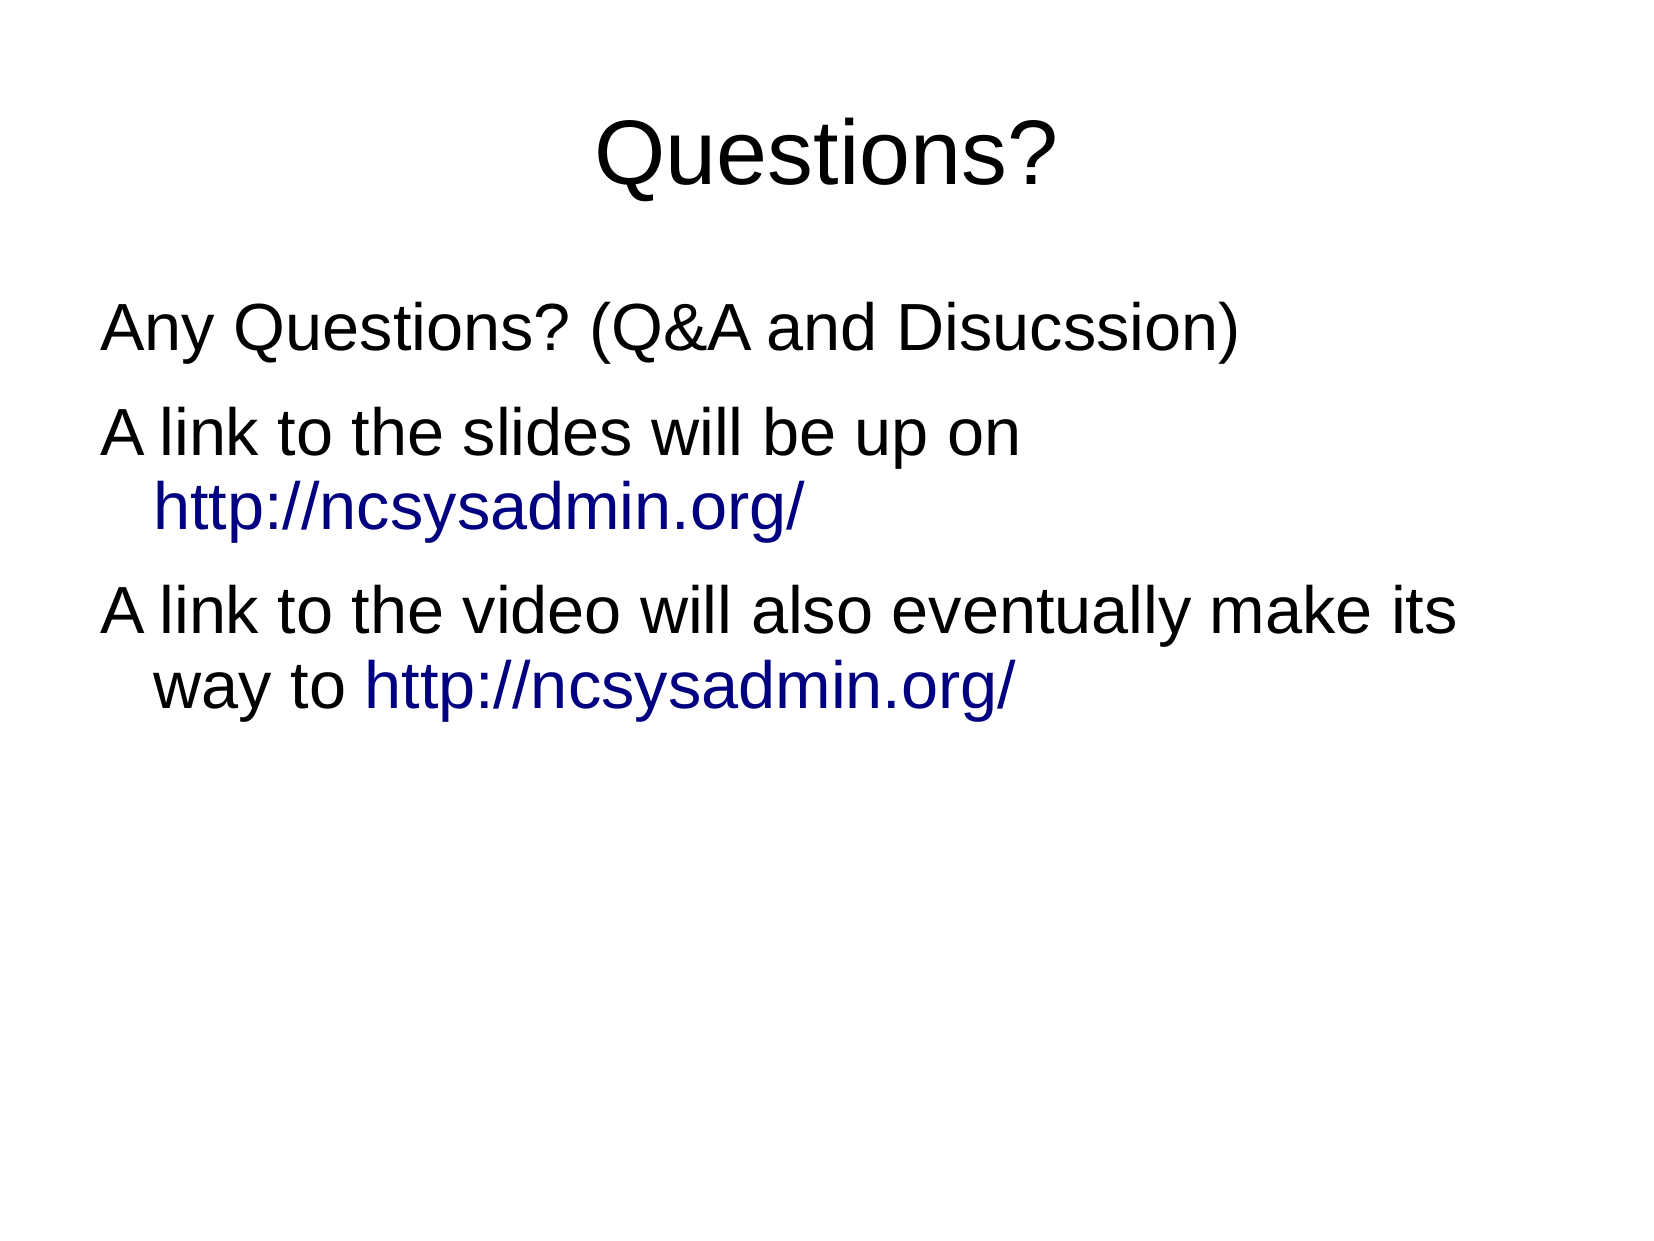

# Questions?
Any Questions? (Q&A and Disucssion)
A link to the slides will be up on http://ncsysadmin.org/
A link to the video will also eventually make its way to http://ncsysadmin.org/